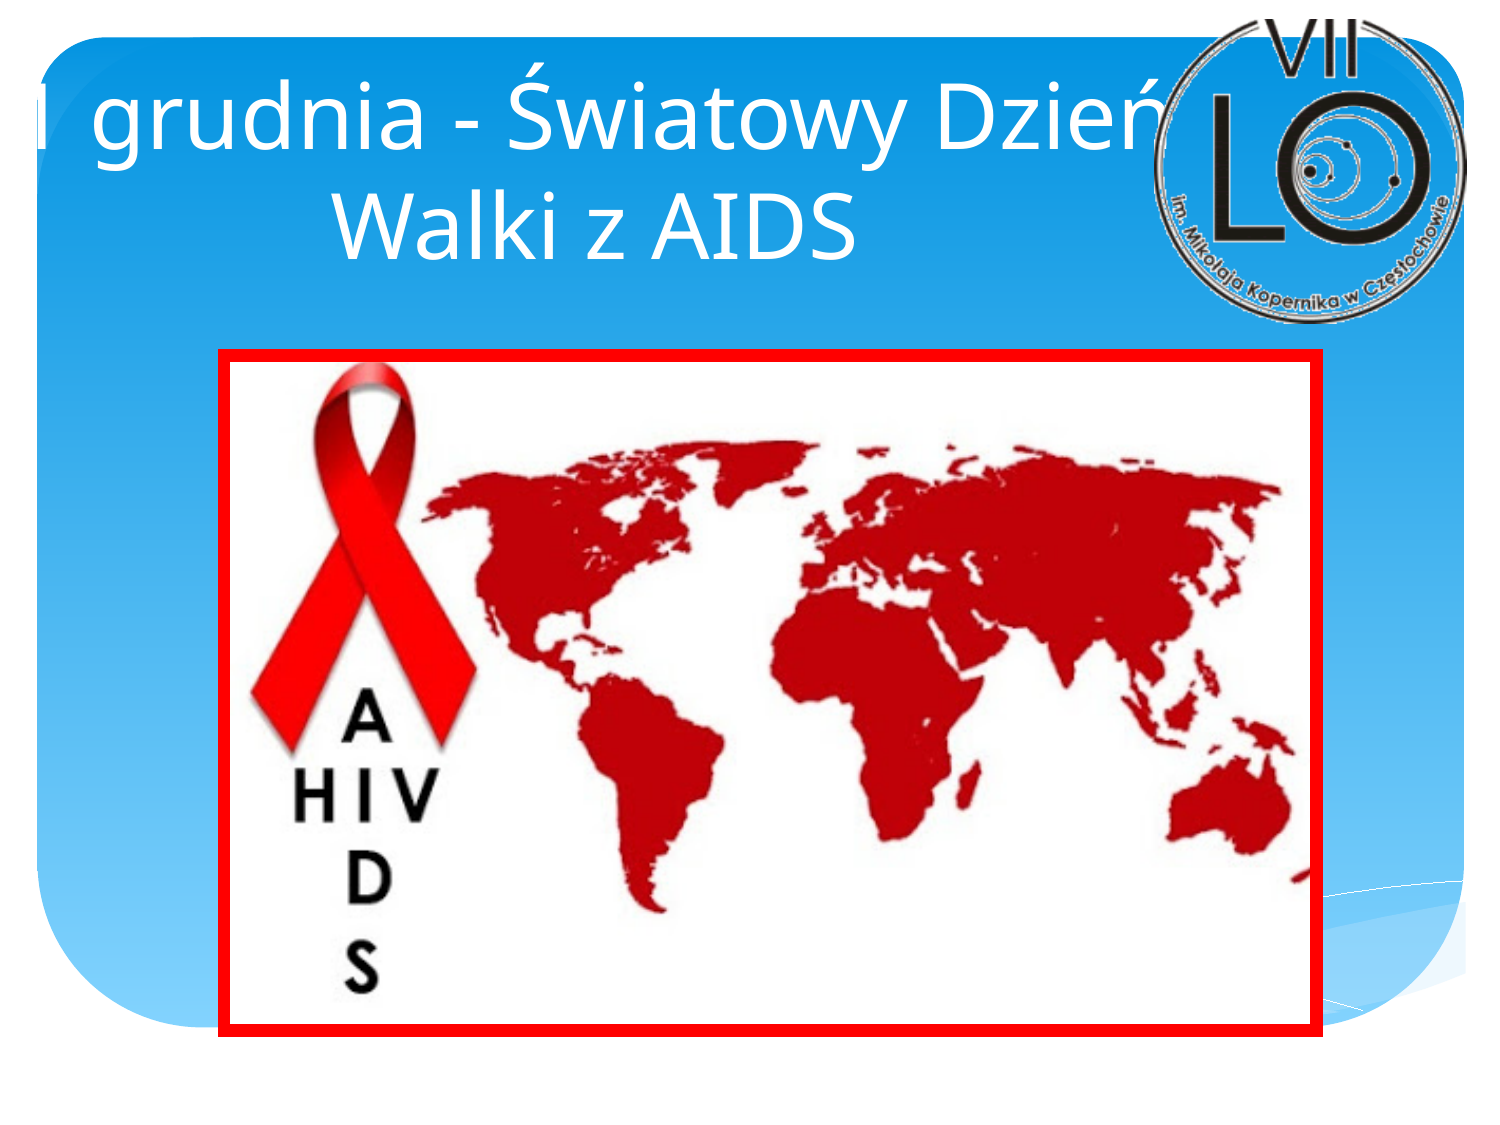

# 1 grudnia - Światowy Dzień Walki z AIDS